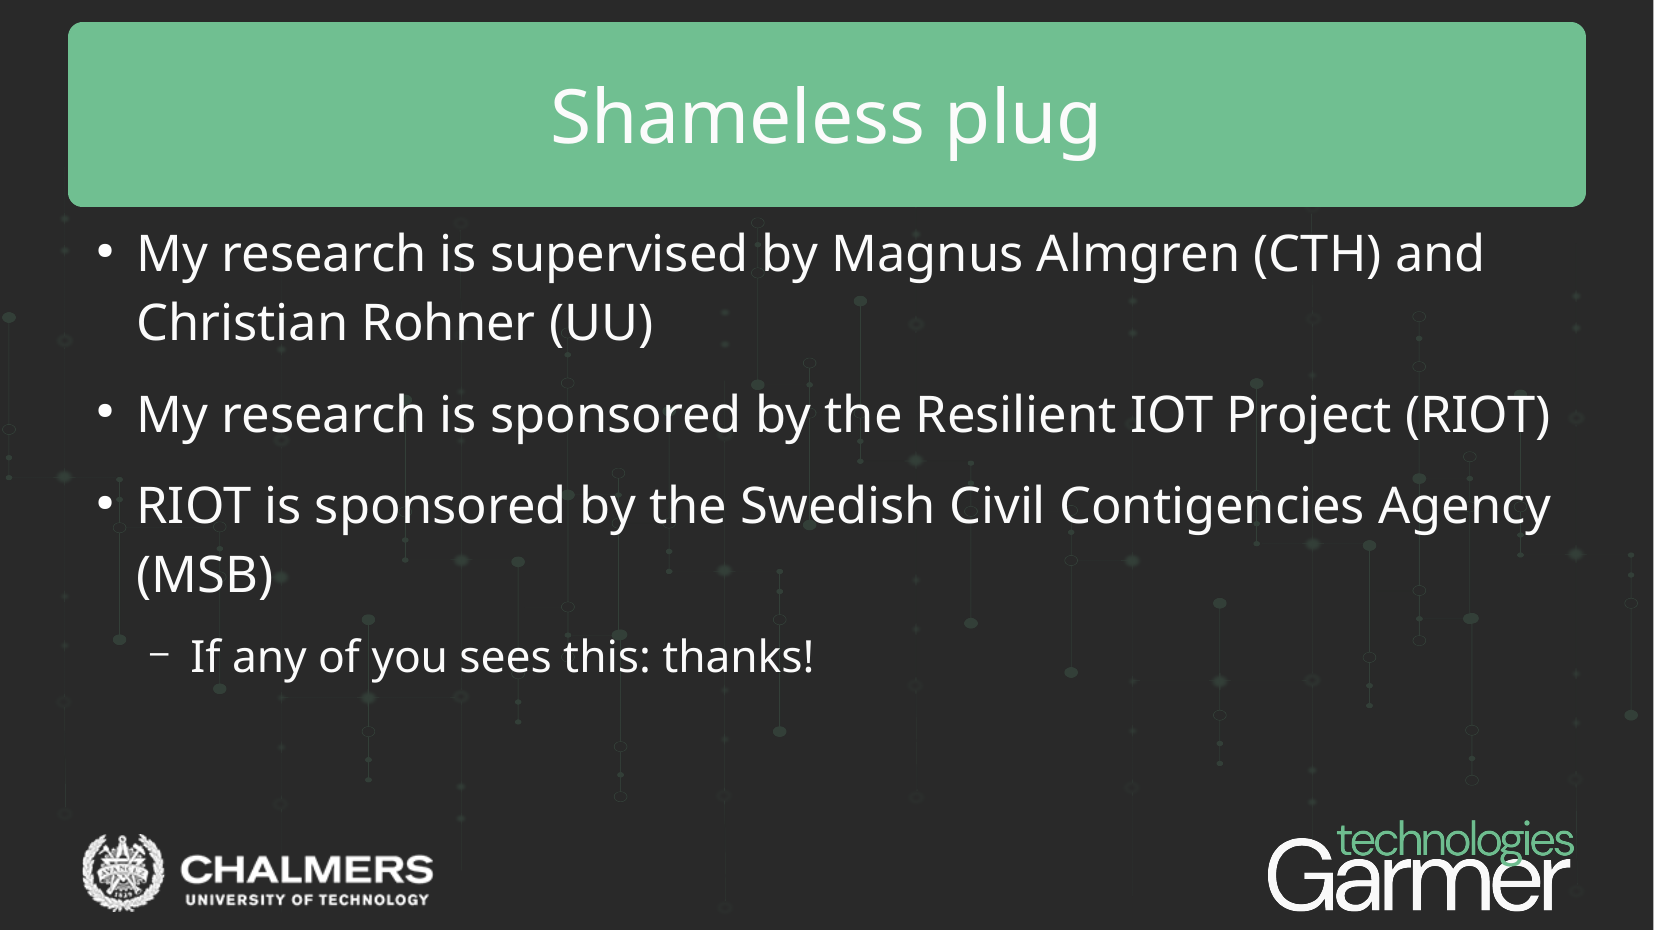

# Shameless plug
My research is supervised by Magnus Almgren (CTH) and Christian Rohner (UU)
My research is sponsored by the Resilient IOT Project (RIOT)
RIOT is sponsored by the Swedish Civil Contigencies Agency (MSB)
If any of you sees this: thanks!